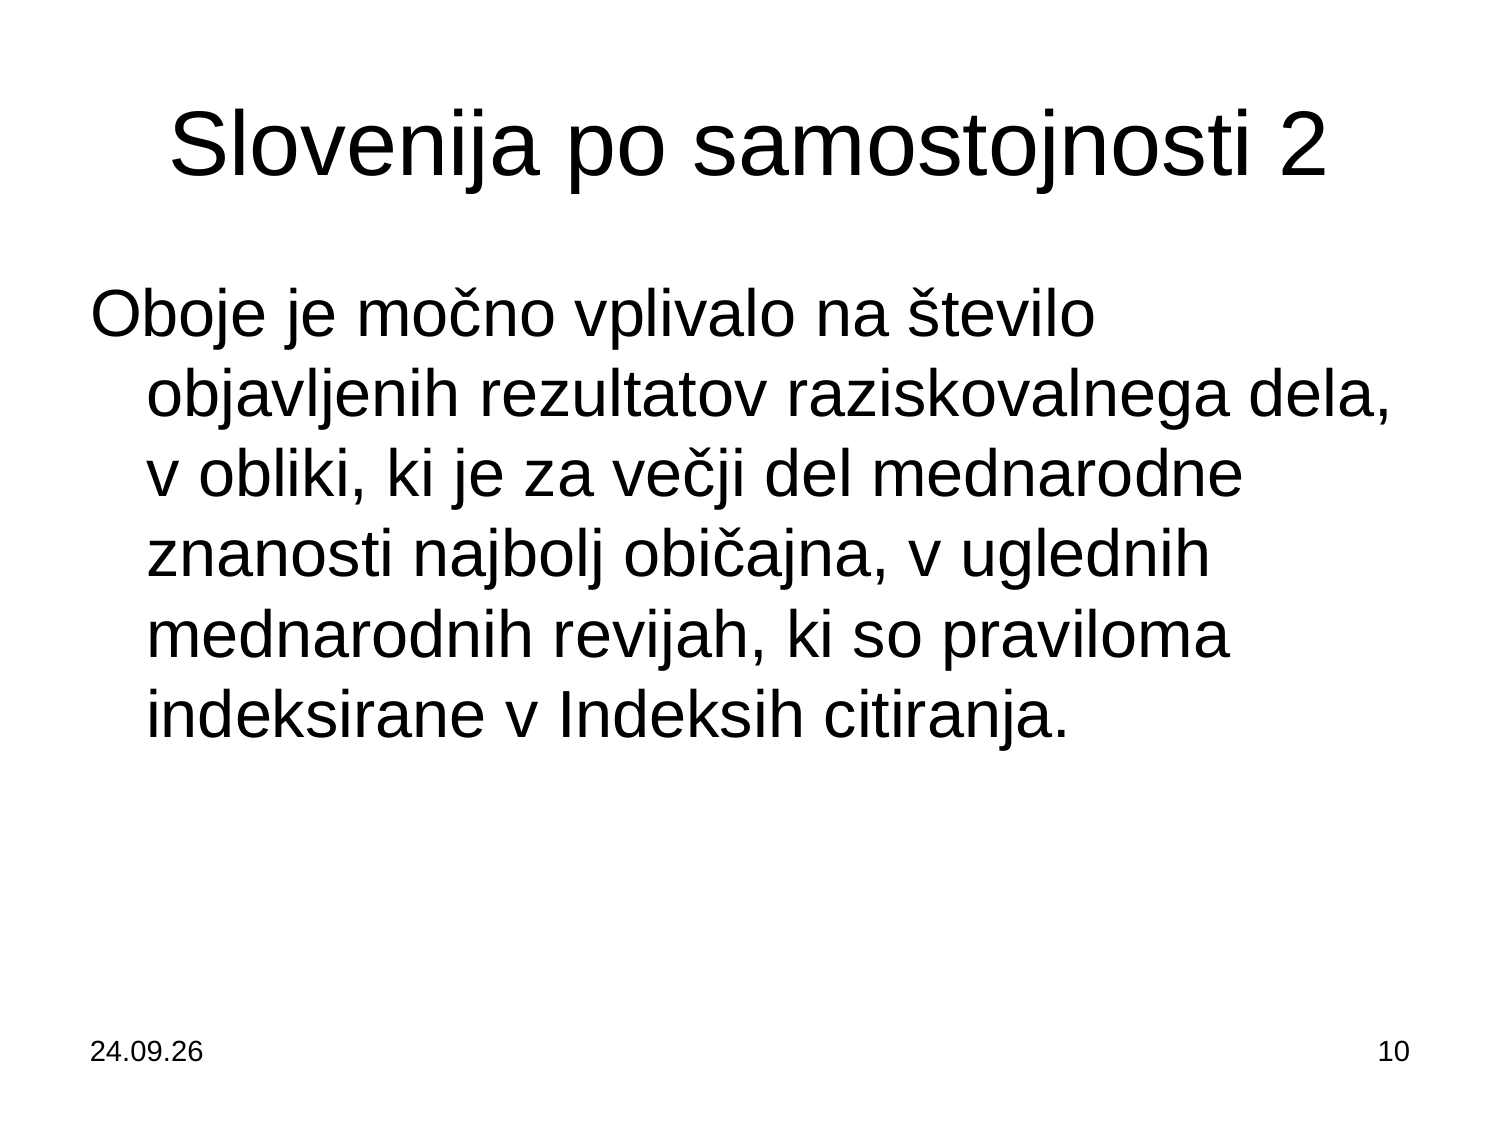

# Slovenija po samostojnosti 2
Oboje je močno vplivalo na število objavljenih rezultatov raziskovalnega dela, v obliki, ki je za večji del mednarodne znanosti najbolj običajna, v uglednih mednarodnih revijah, ki so praviloma indeksirane v Indeksih citiranja.